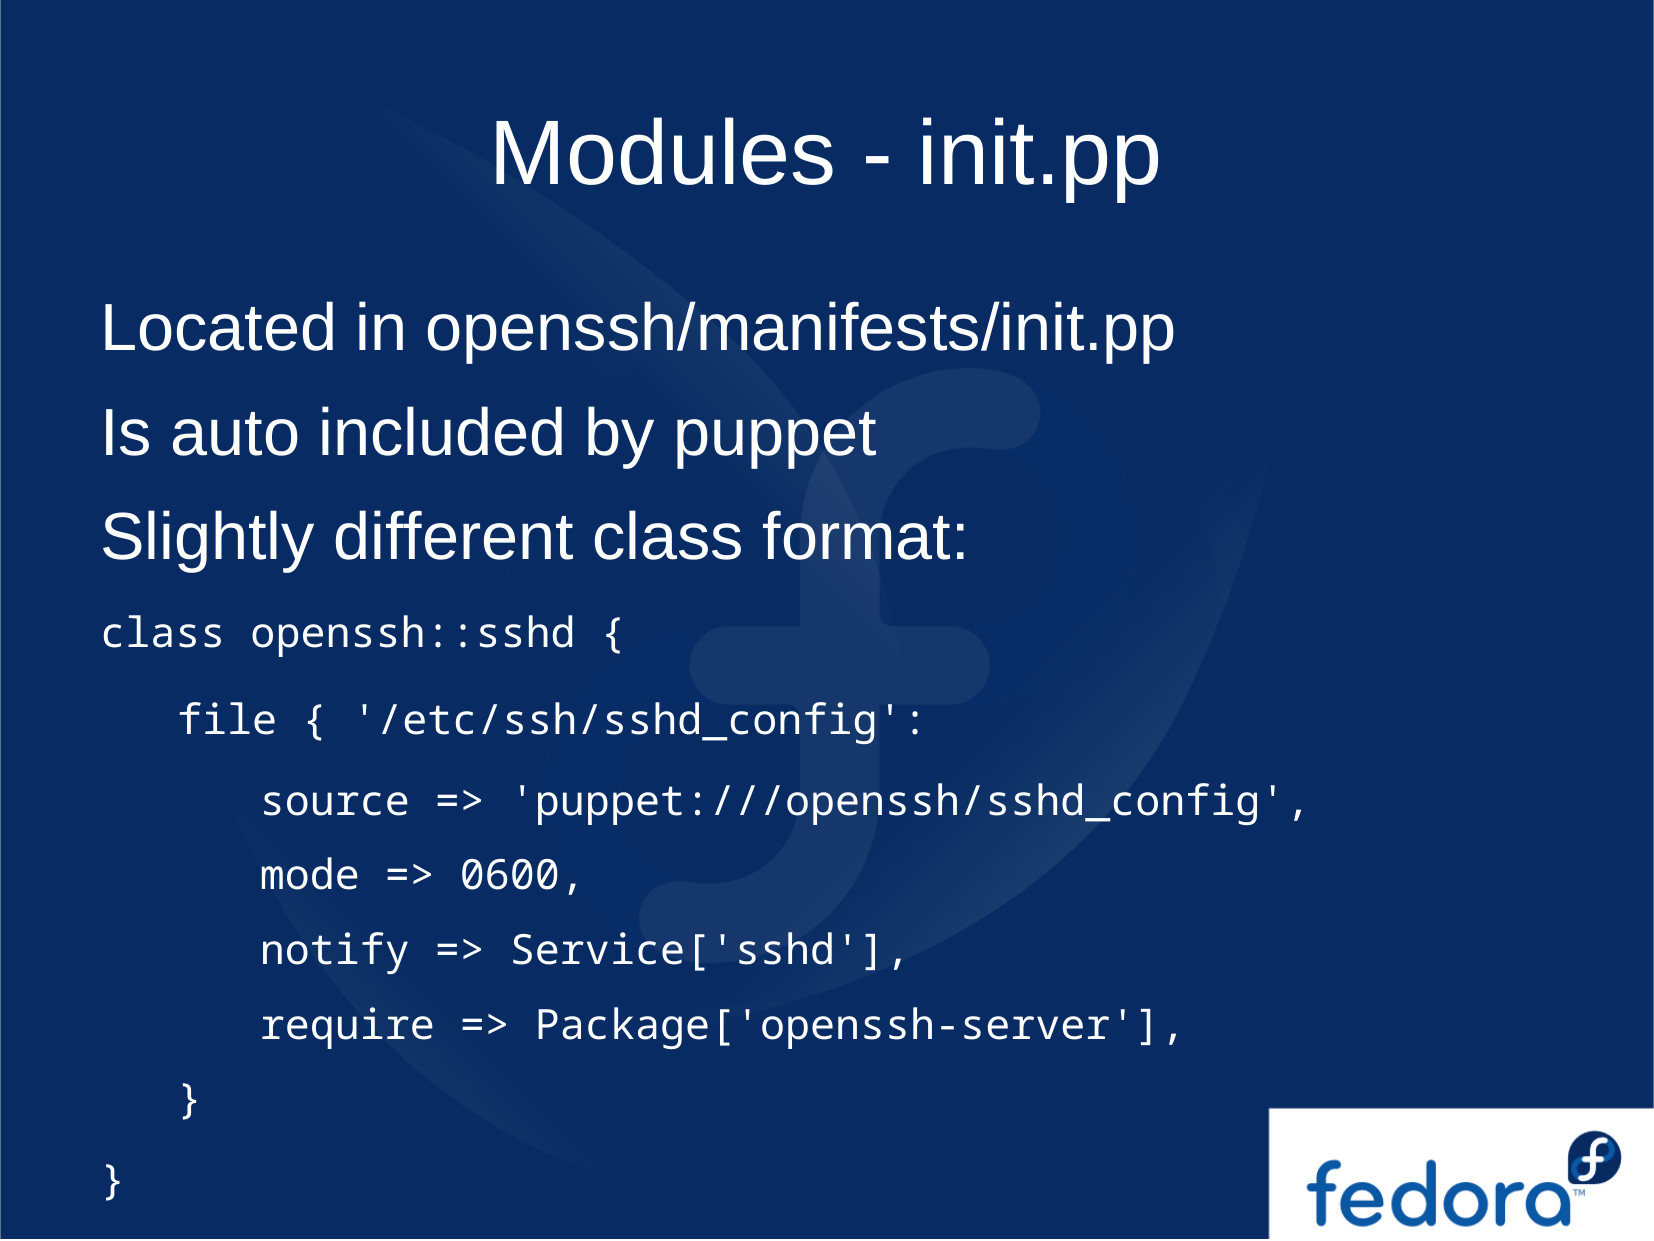

# Modules - init.pp
Located in openssh/manifests/init.pp
Is auto included by puppet
Slightly different class format:
class openssh::sshd {
file { '/etc/ssh/sshd_config':
source => 'puppet:///openssh/sshd_config',
mode => 0600,
notify => Service['sshd'],
require => Package['openssh-server'],
}
}